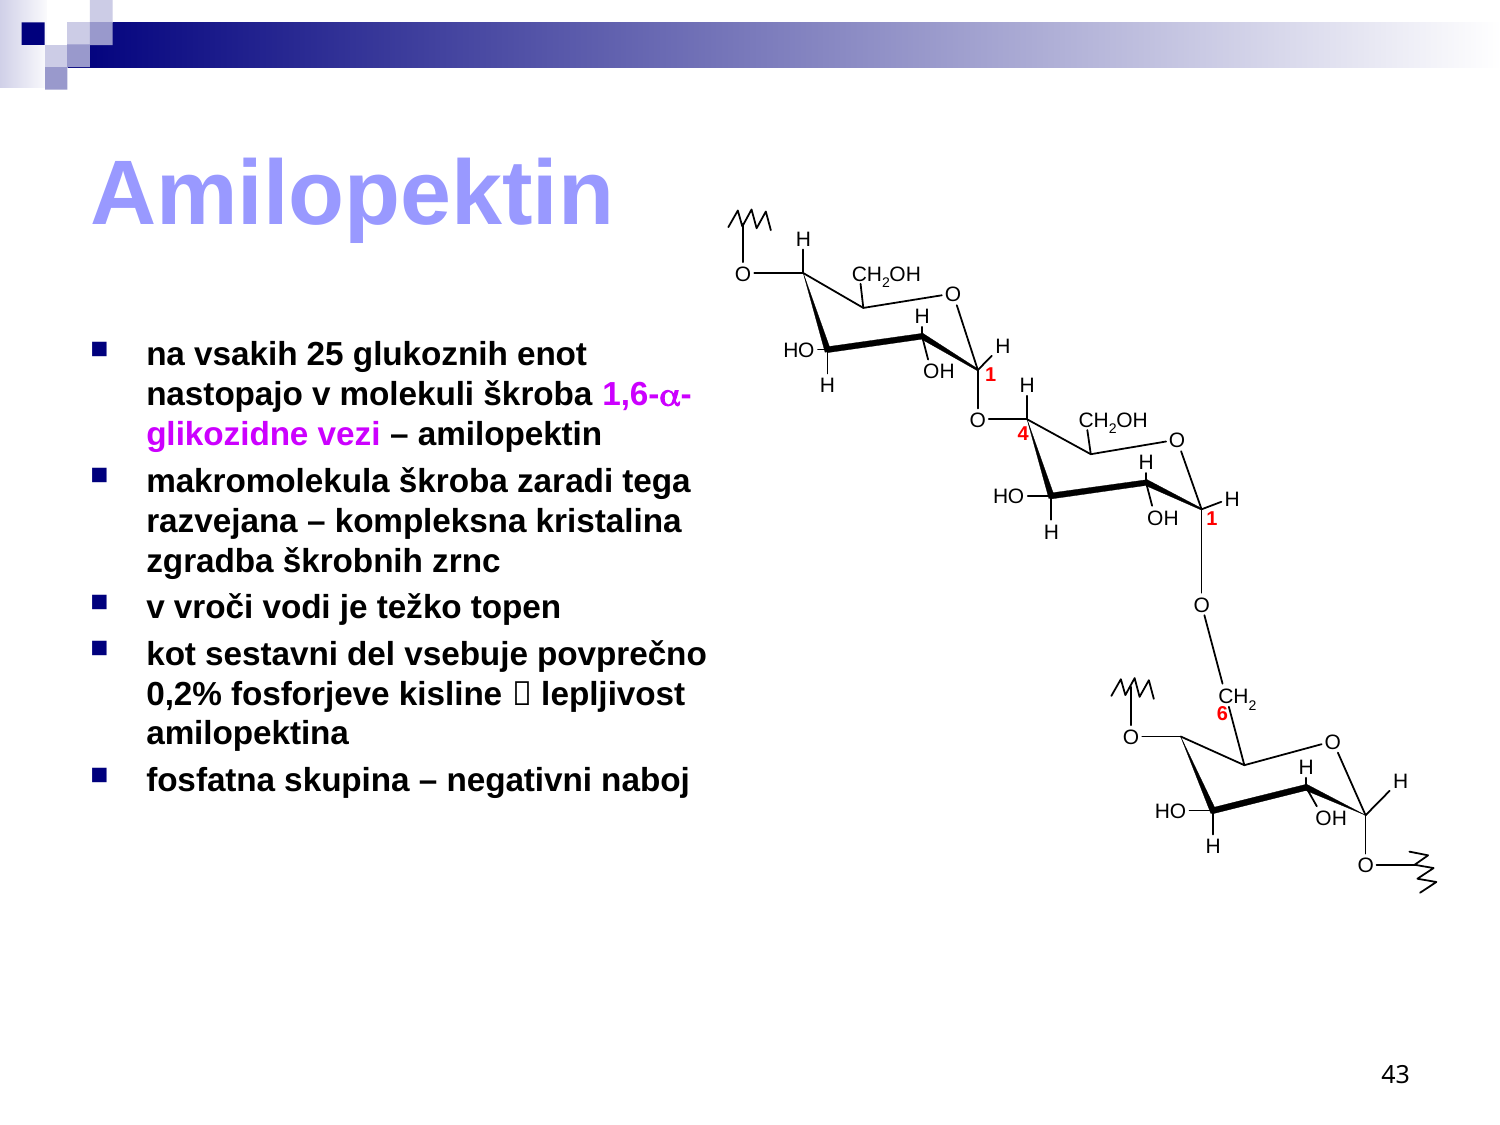

# Amilopektin
na vsakih 25 glukoznih enot nastopajo v molekuli škroba 1,6--glikozidne vezi – amilopektin
makromolekula škroba zaradi tega razvejana – kompleksna kristalina zgradba škrobnih zrnc
v vroči vodi je težko topen
kot sestavni del vsebuje povprečno 0,2% fosforjeve kisline  lepljivost amilopektina
fosfatna skupina – negativni naboj